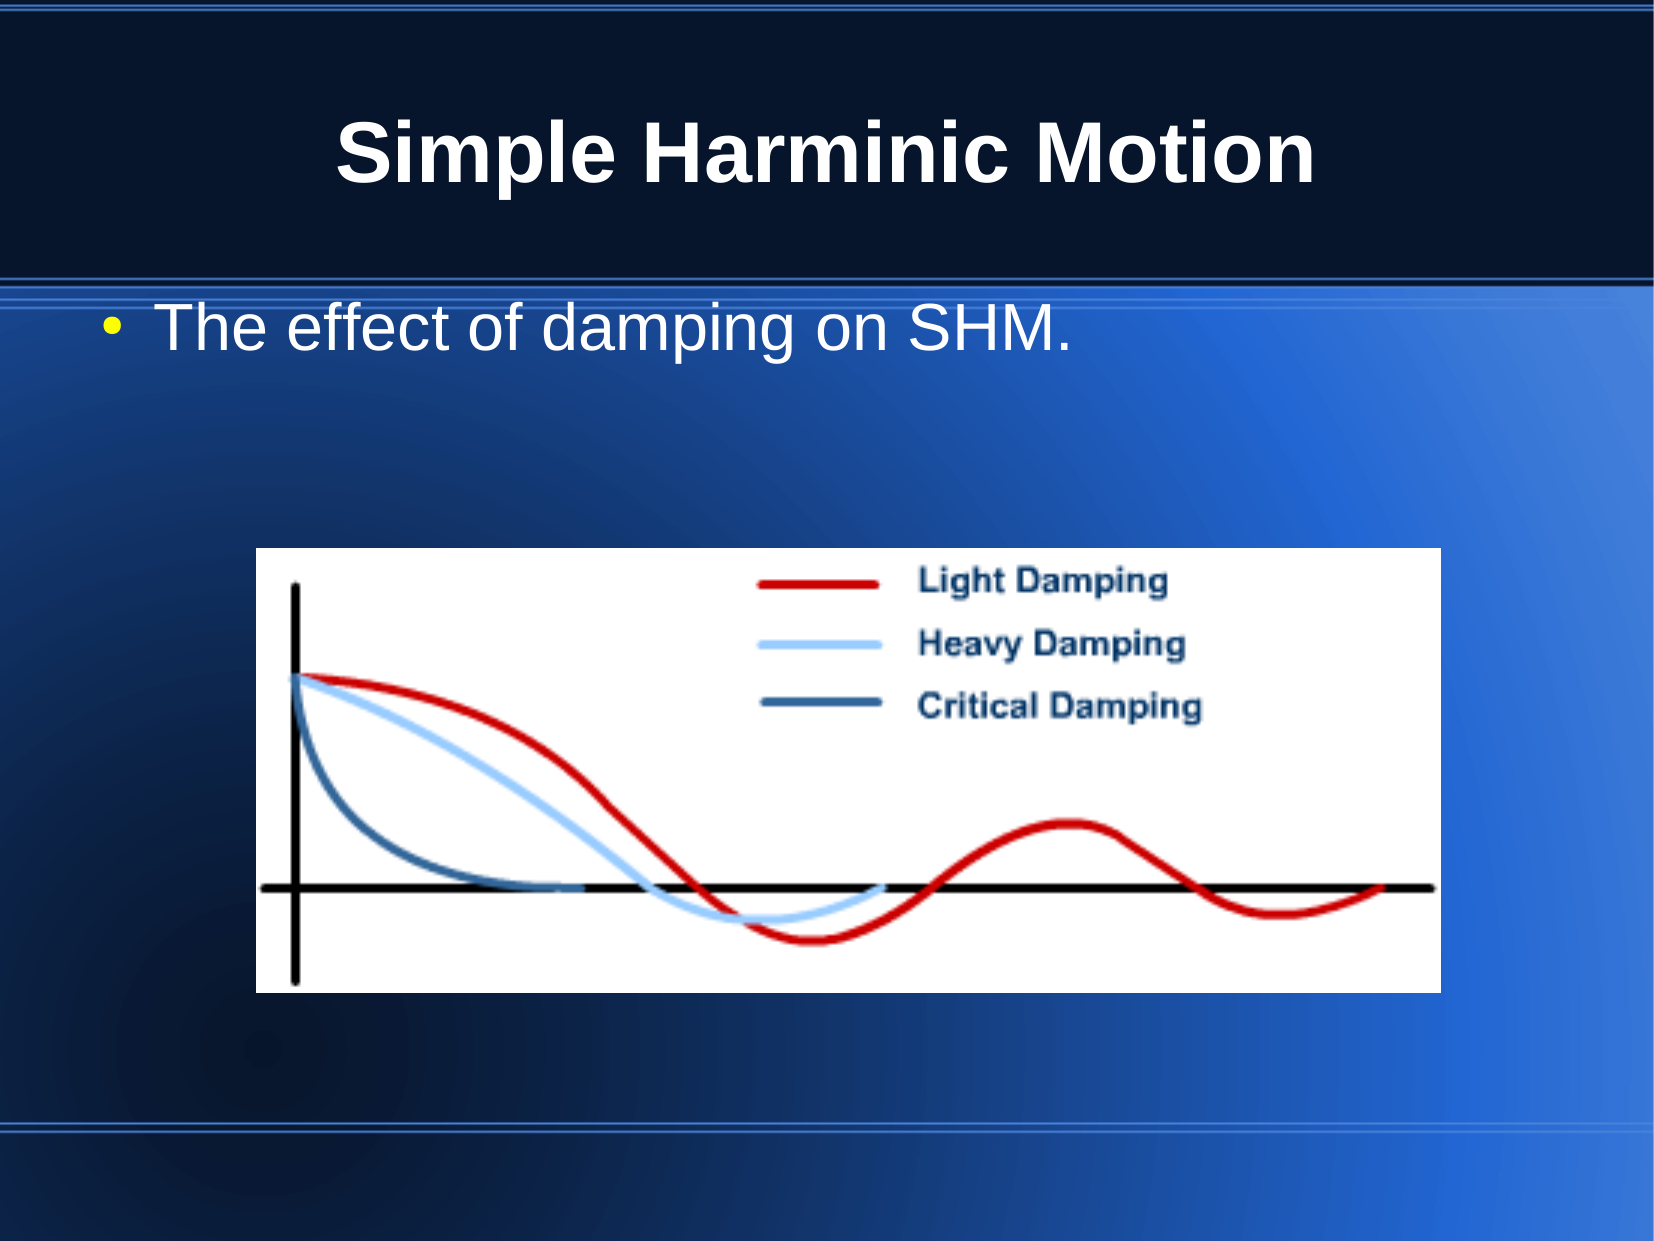

# Simple Harminic Motion
The effect of damping on SHM.